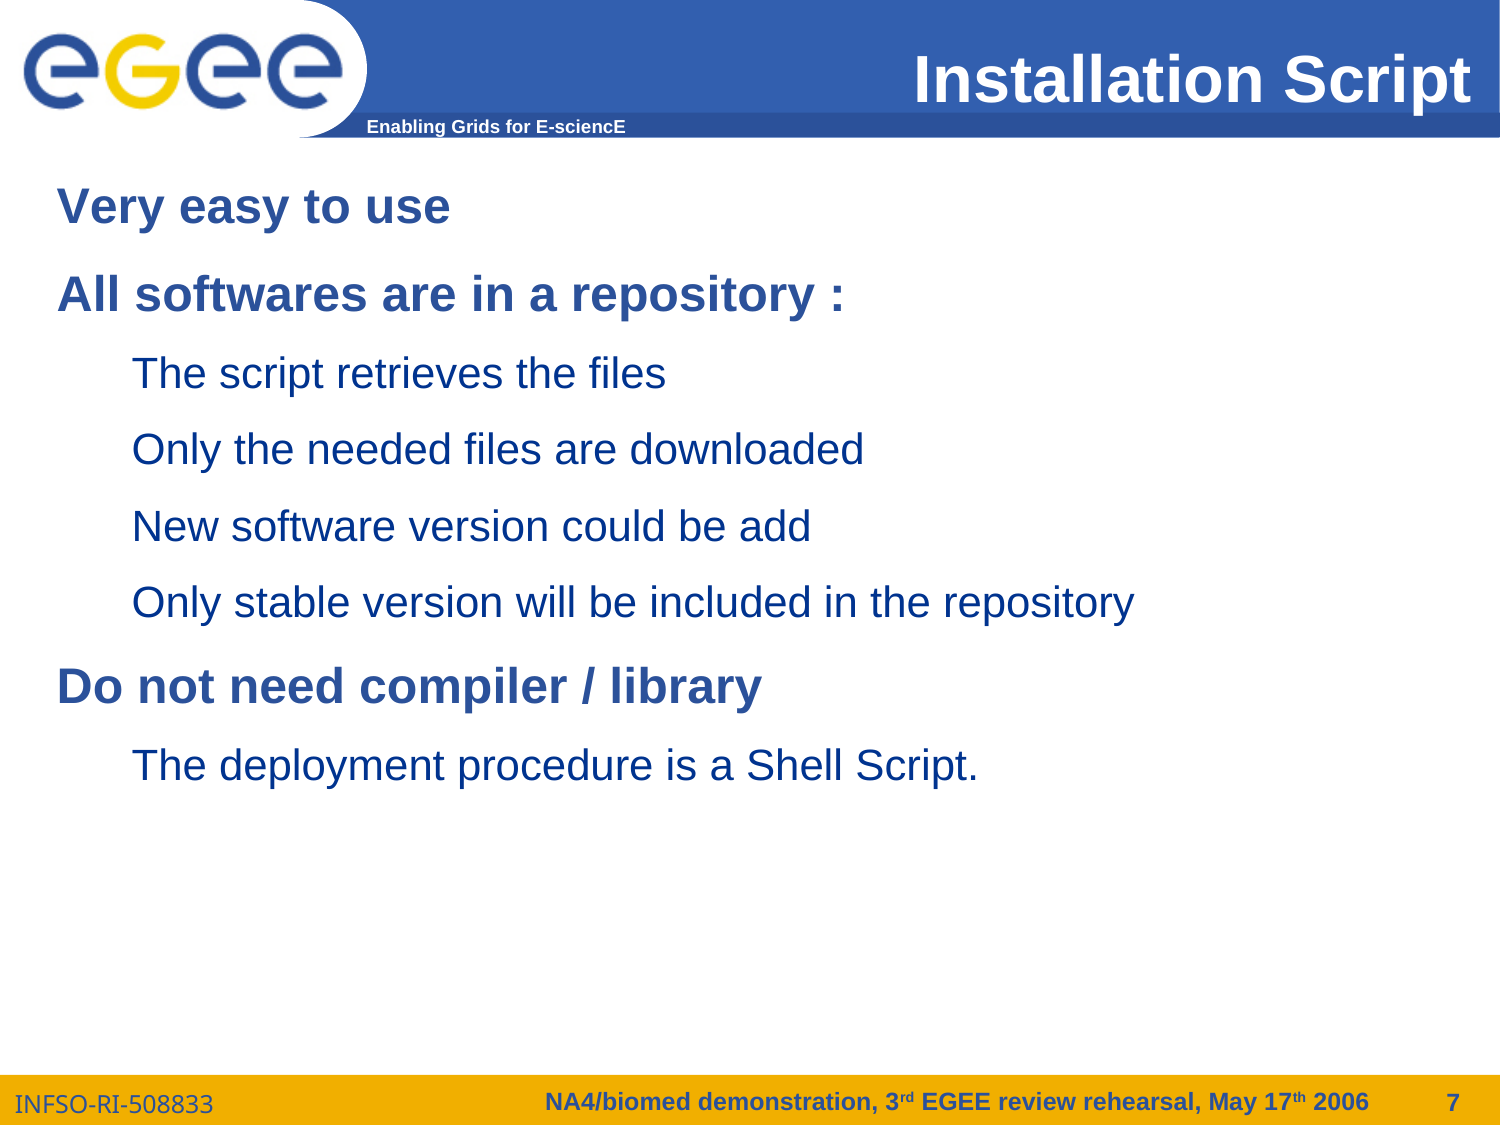

# Installation Script
Very easy to use
All softwares are in a repository :
The script retrieves the files
Only the needed files are downloaded
New software version could be add
Only stable version will be included in the repository
Do not need compiler / library
The deployment procedure is a Shell Script.